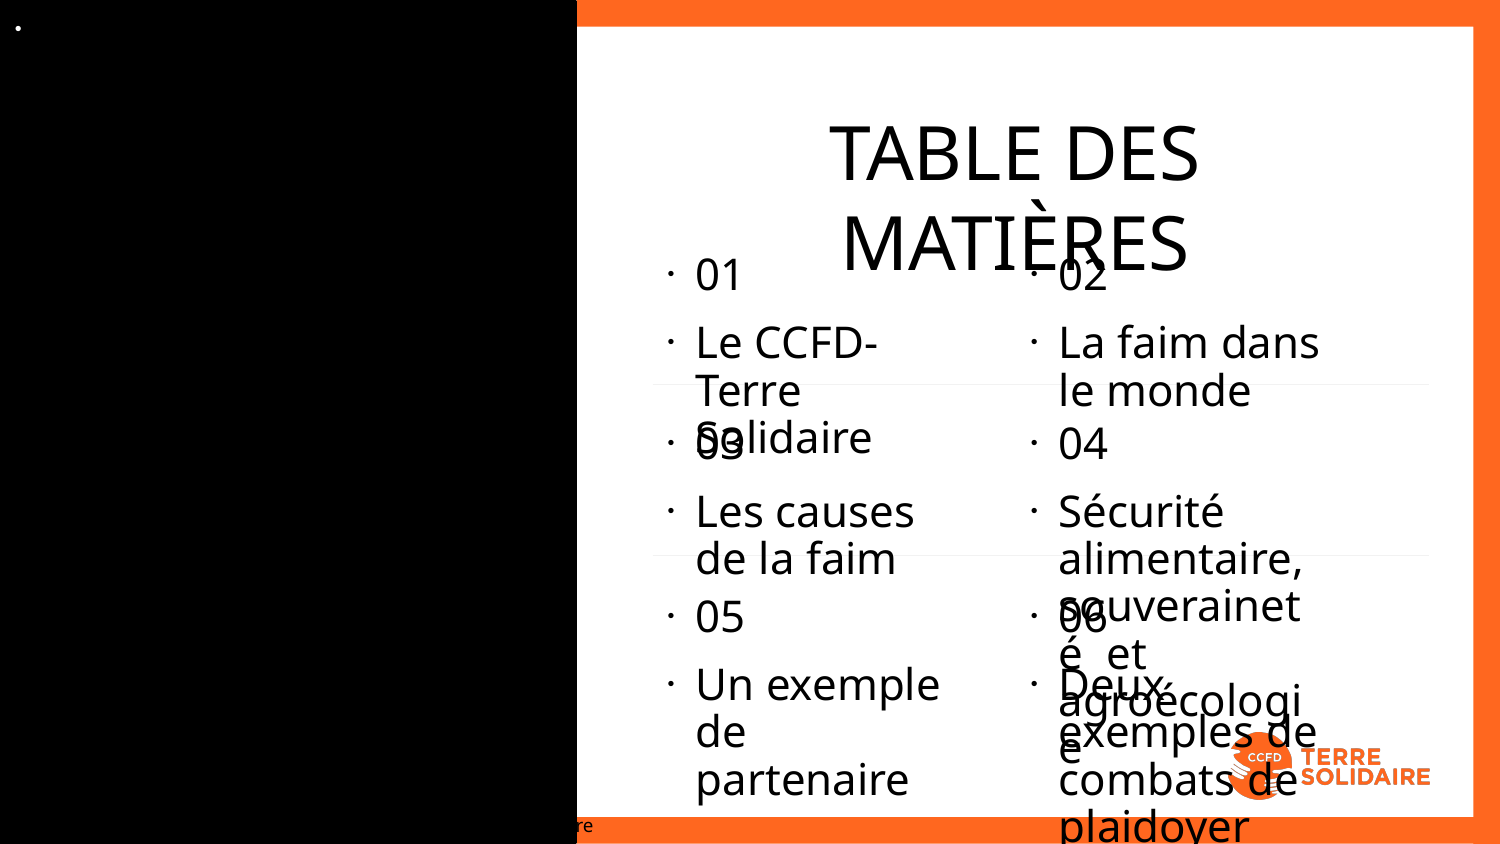

#
01
02
Le CCFD-Terre Solidaire
La faim dans le monde
03
04
Les causes de la faim
Sécurité alimentaire, souveraineté et agroécologie
05
06
Un exemple de partenaire
Deux exemples de combats de plaidoyer
© Roberta Valerio / CCFD-Terre Solidaire